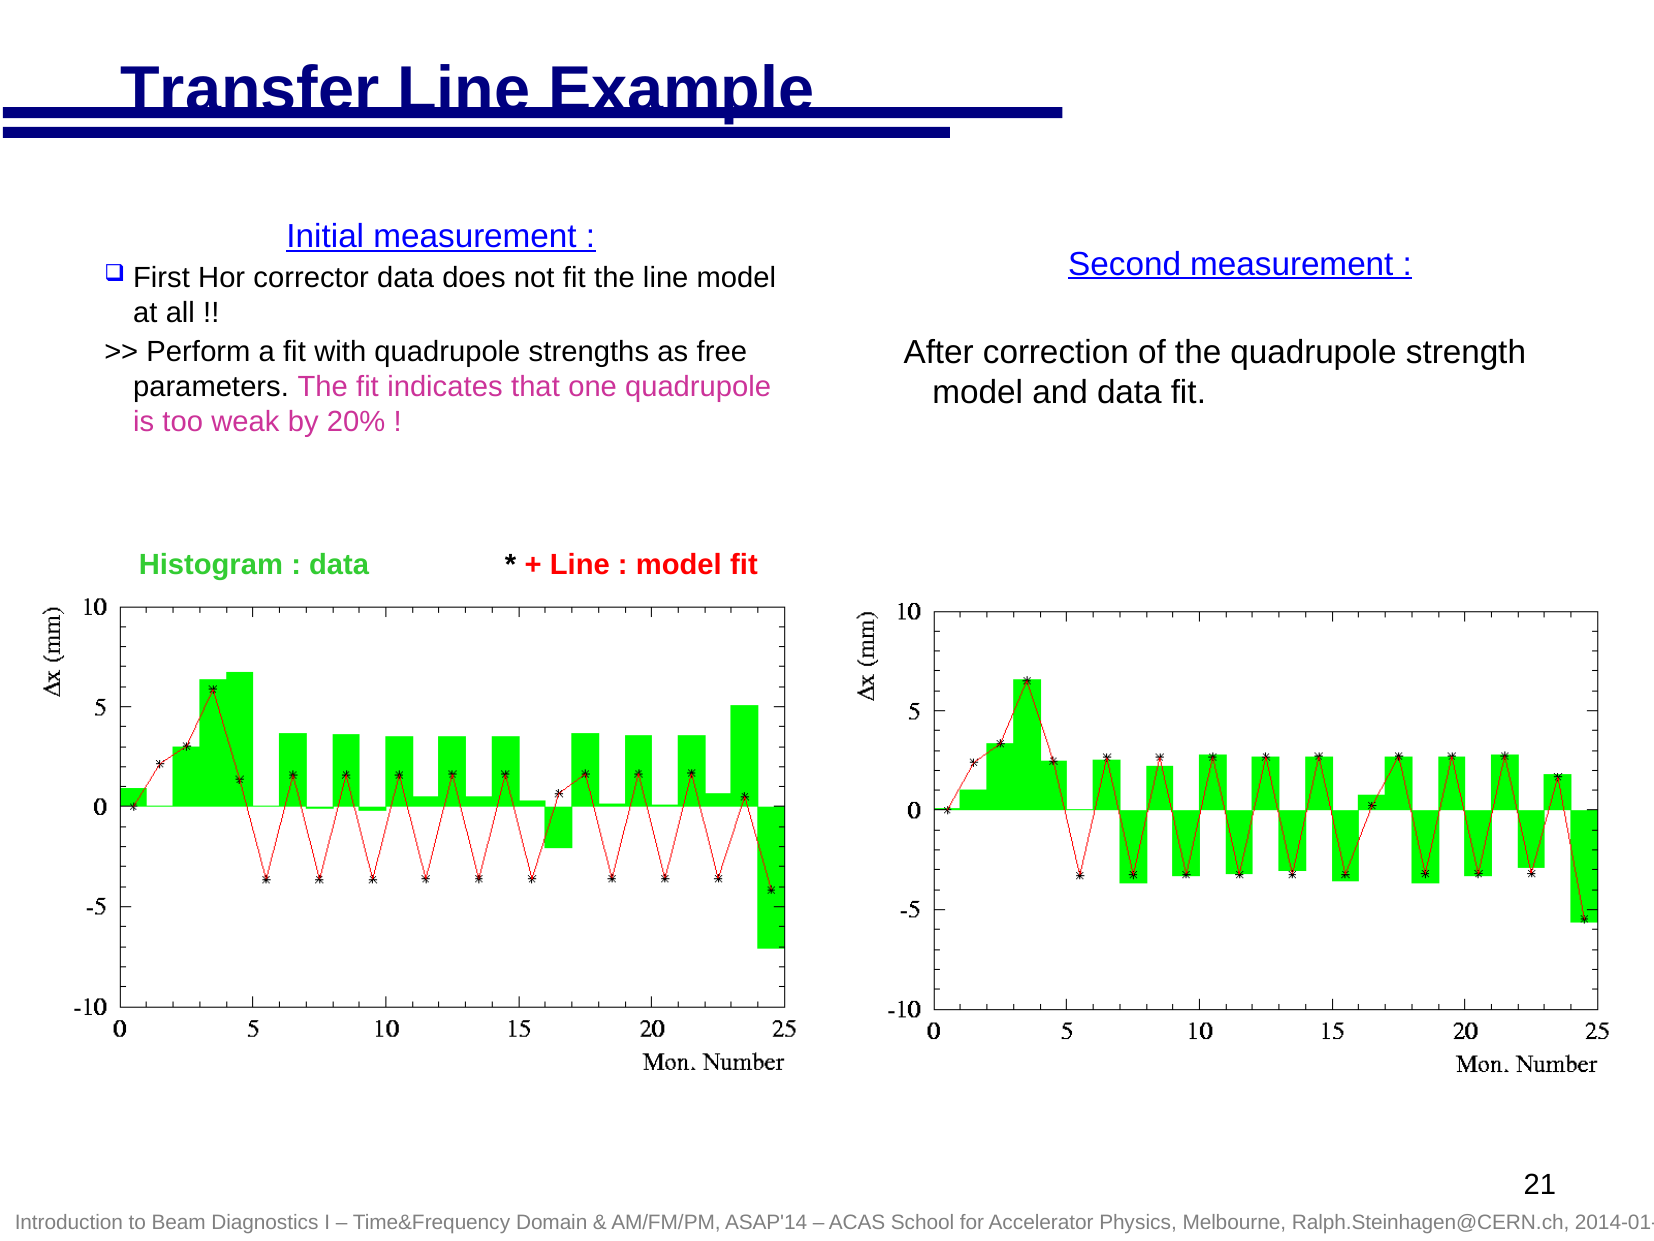

# Transfer Line Example
Initial measurement :
First Hor corrector data does not fit the line model at all !!
>> Perform a fit with quadrupole strengths as free parameters. The fit indicates that one quadrupole is too weak by 20% !
Second measurement :
After correction of the quadrupole strength model and data fit.
Histogram : data
* + Line : model fit